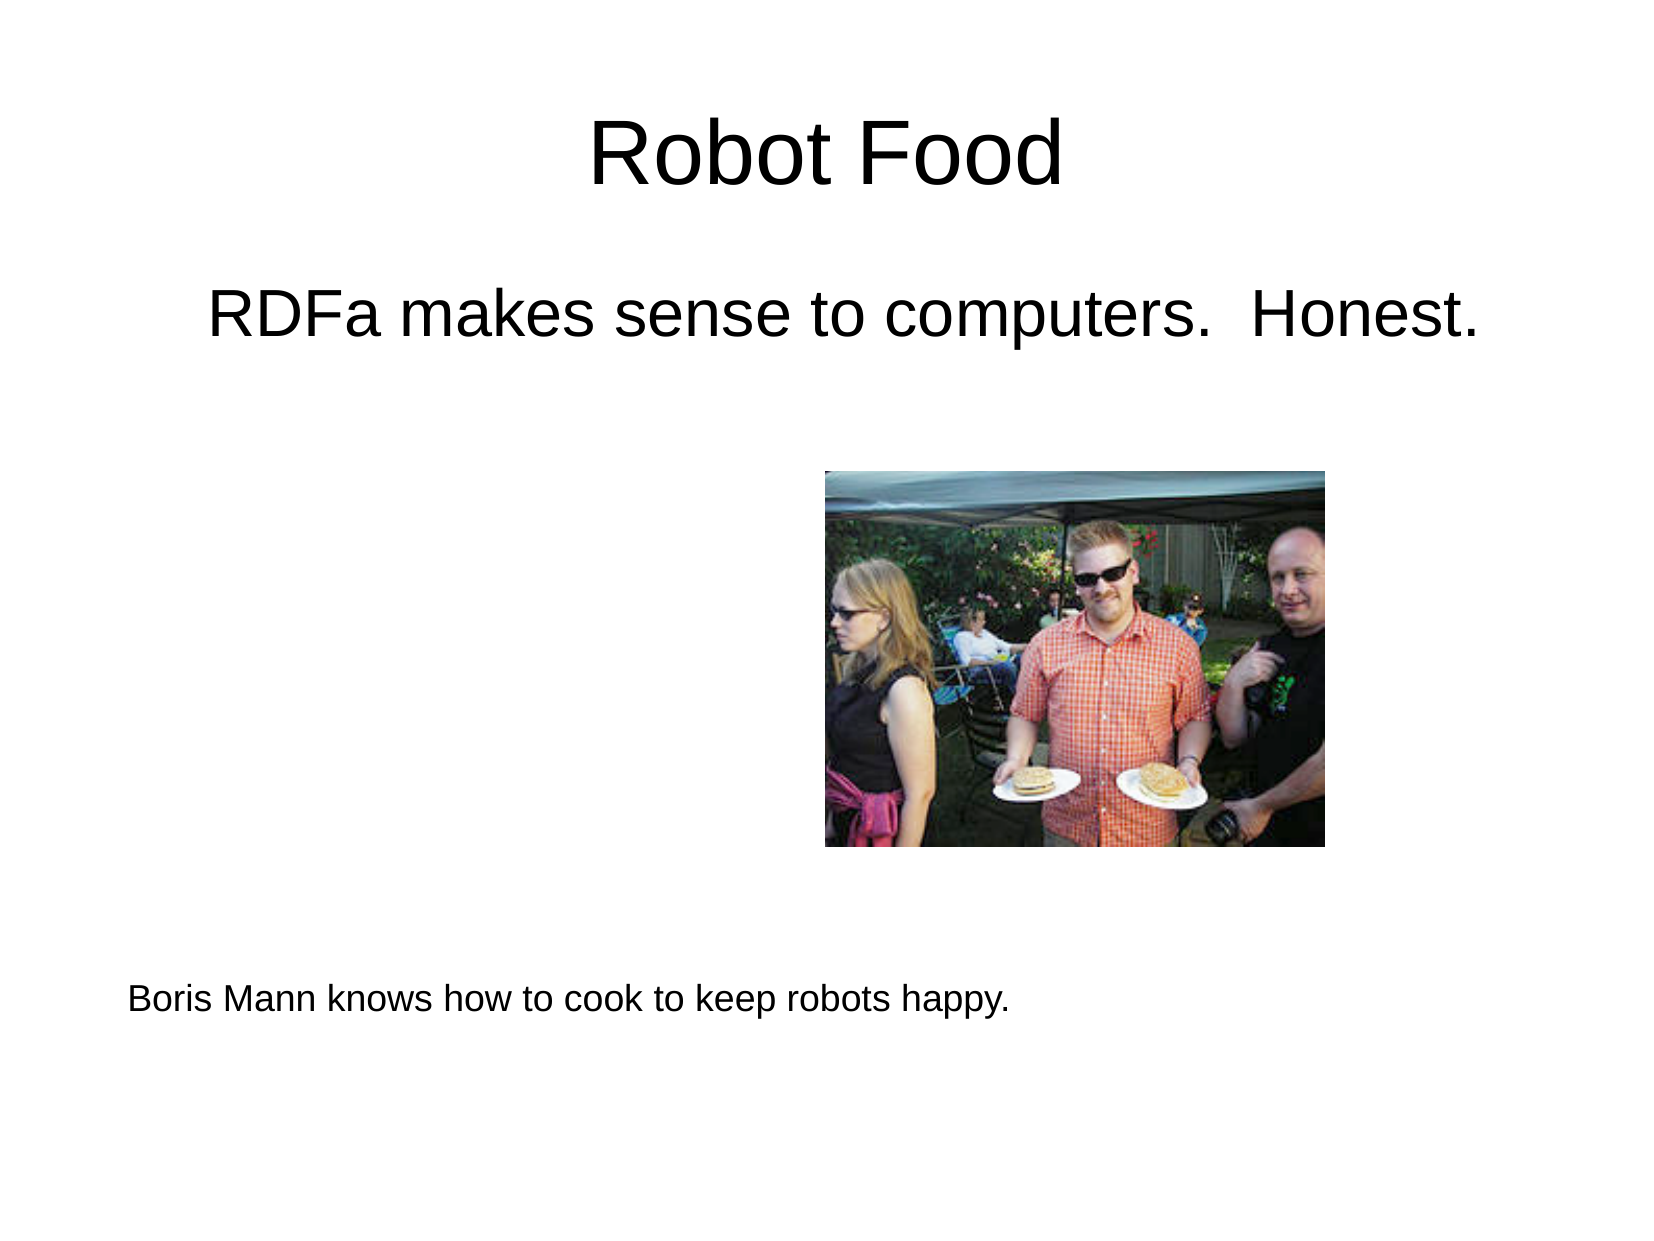

# Robot Food
RDFa makes sense to computers. Honest.
Boris Mann knows how to cook to keep robots happy.